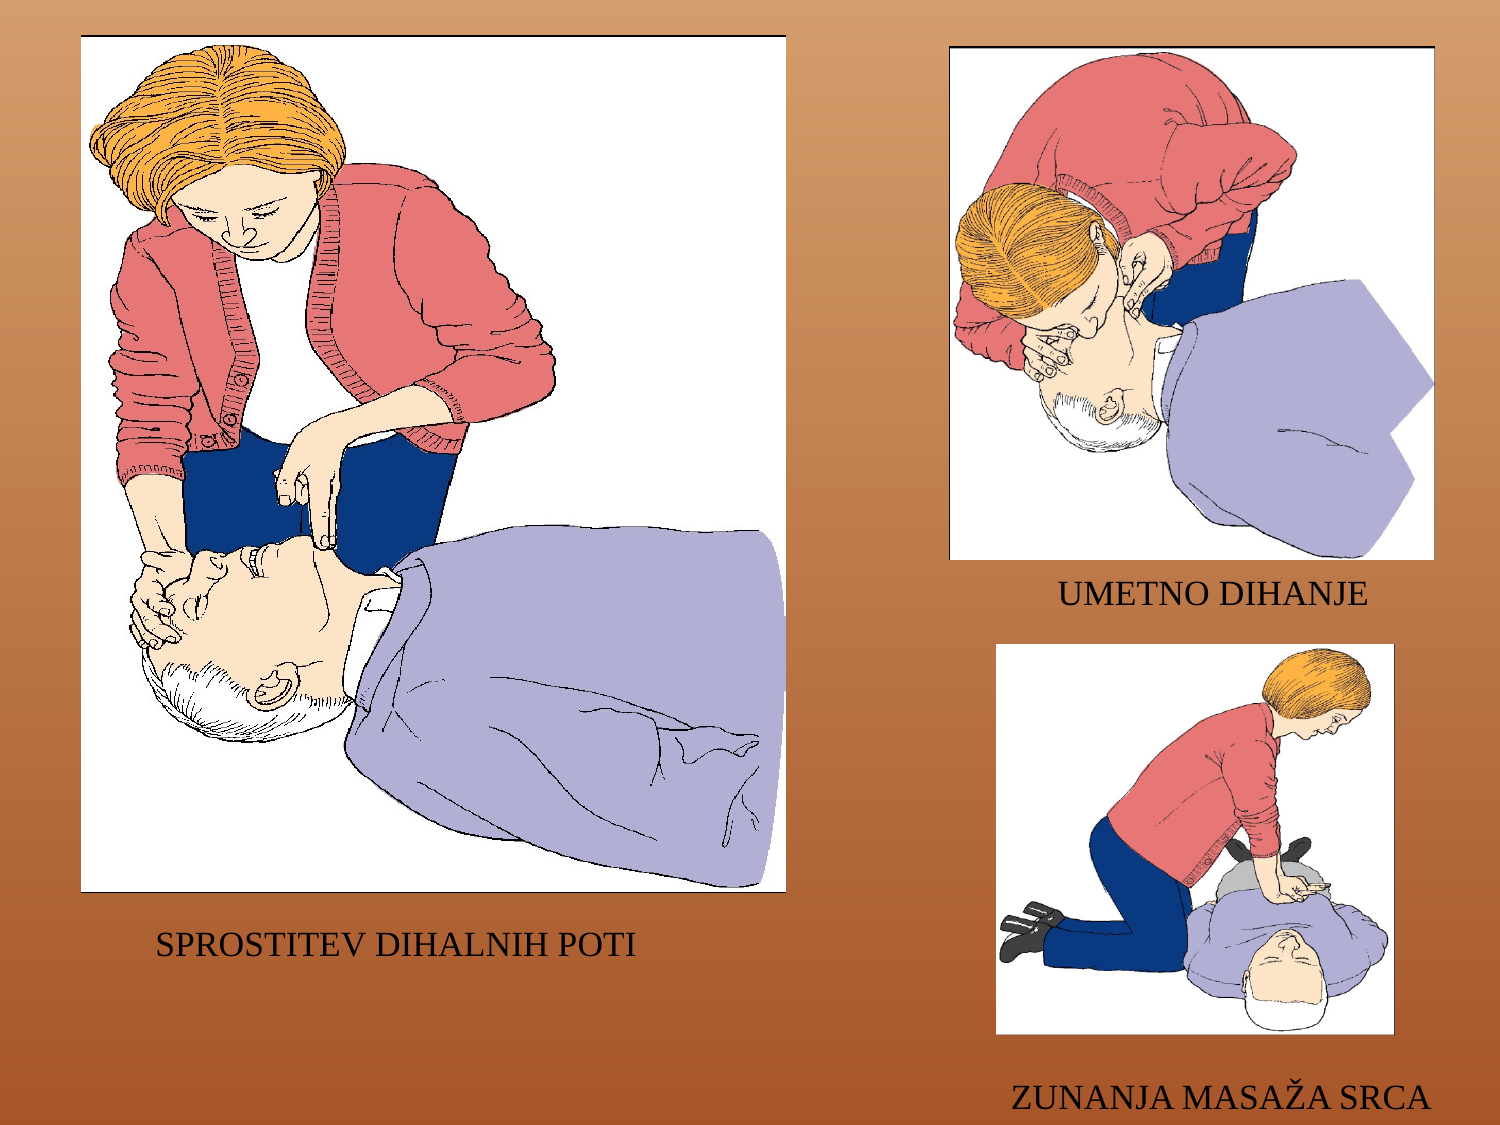

UMETNO DIHANJE
SPROSTITEV DIHALNIH POTI
ZUNANJA MASAŽA SRCA